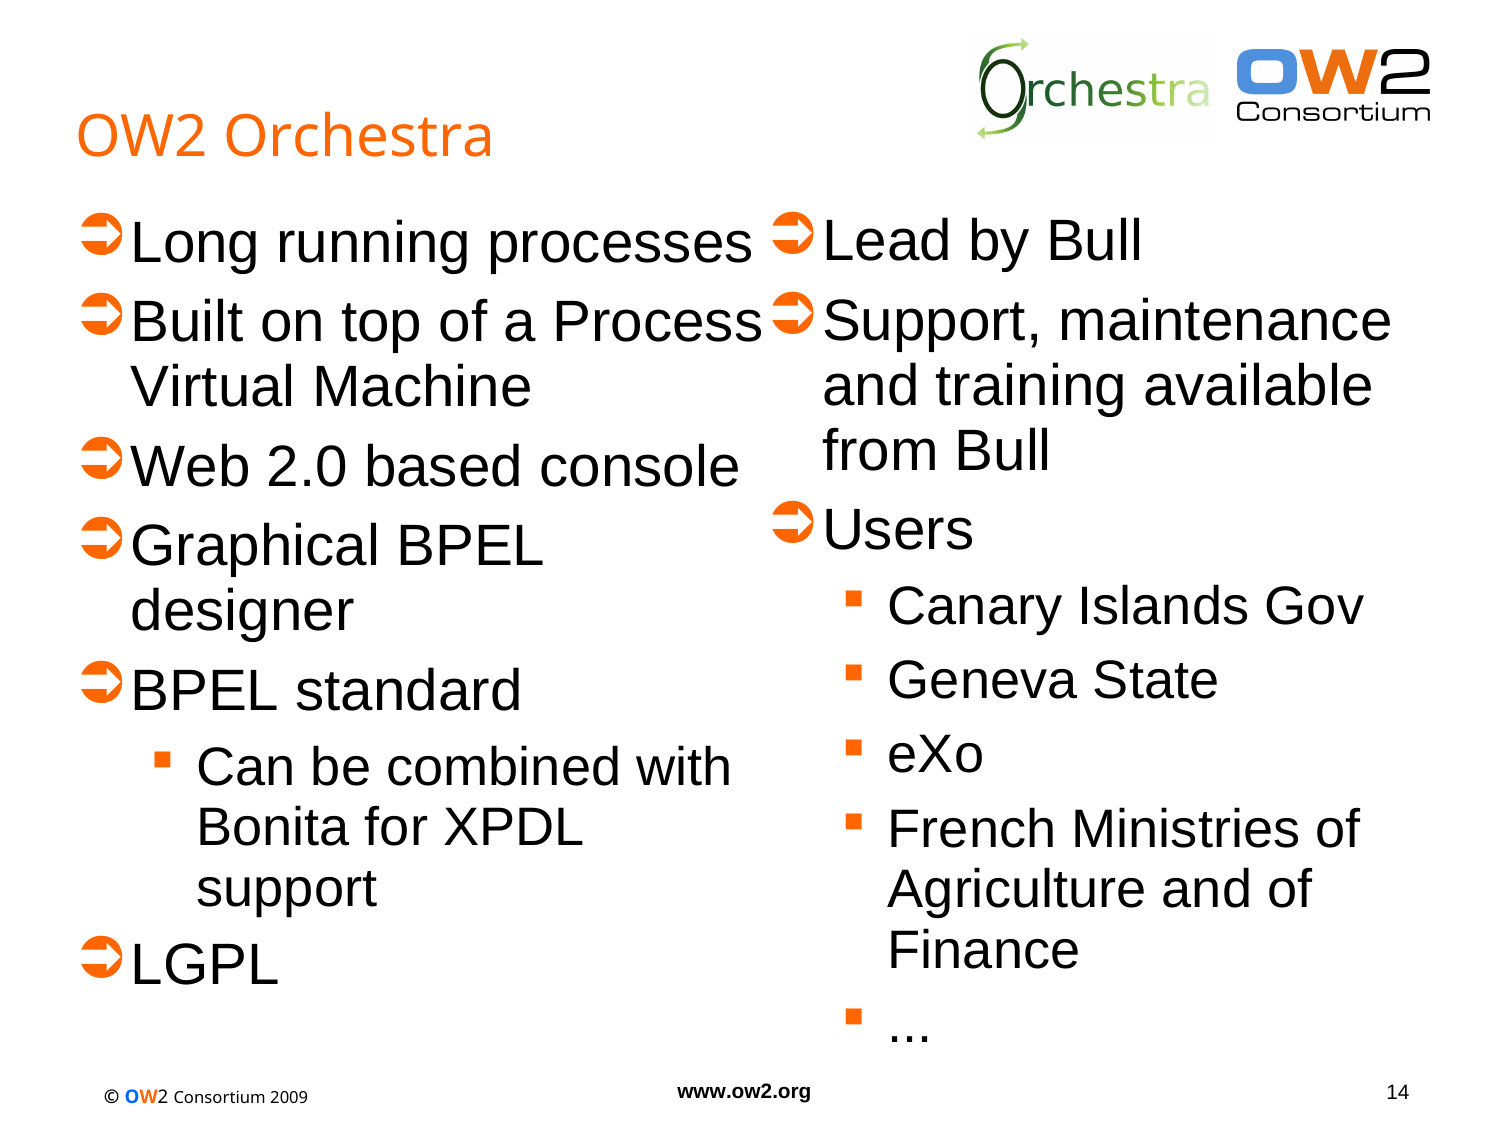

# OW2 Orchestra
Lead by Bull
Support, maintenance and training available from Bull
Users
Canary Islands Gov
Geneva State
eXo
French Ministries of Agriculture and of Finance
...
Long running processes
Built on top of a Process Virtual Machine
Web 2.0 based console
Graphical BPEL designer
BPEL standard
Can be combined with Bonita for XPDL support
LGPL
14